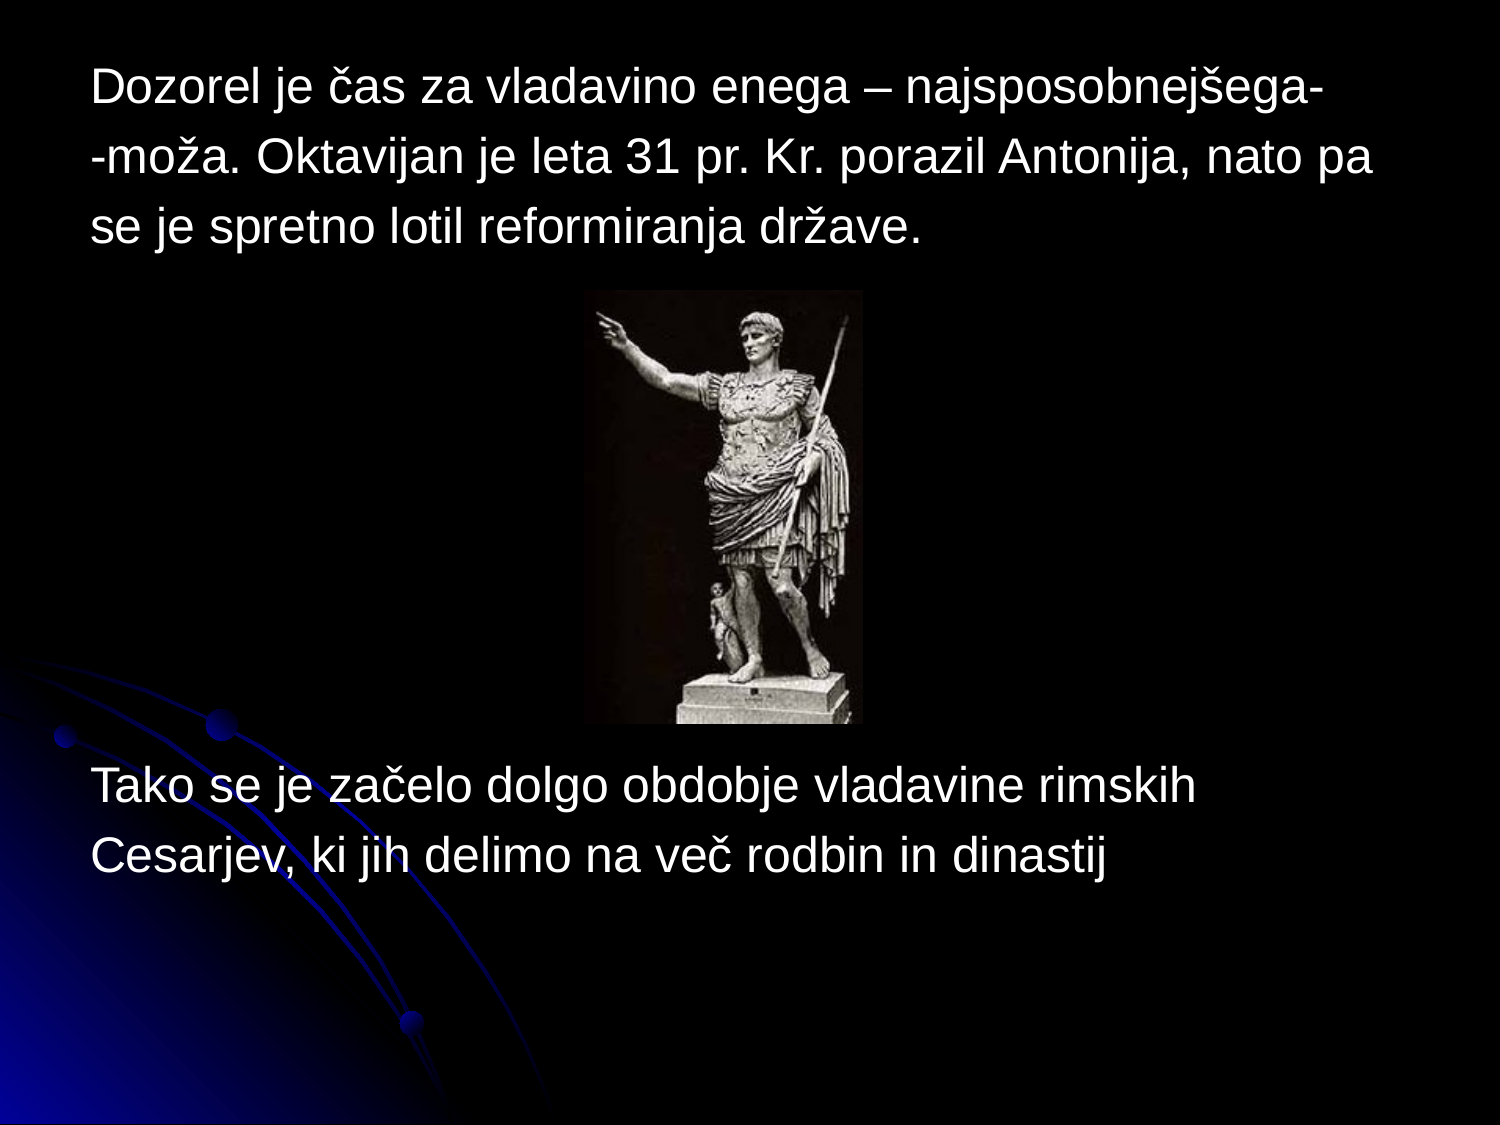

# Dozorel je čas za vladavino enega – najsposobnejšega-
-moža. Oktavijan je leta 31 pr. Kr. porazil Antonija, nato pa
se je spretno lotil reformiranja države.
Tako se je začelo dolgo obdobje vladavine rimskih
Cesarjev, ki jih delimo na več rodbin in dinastij